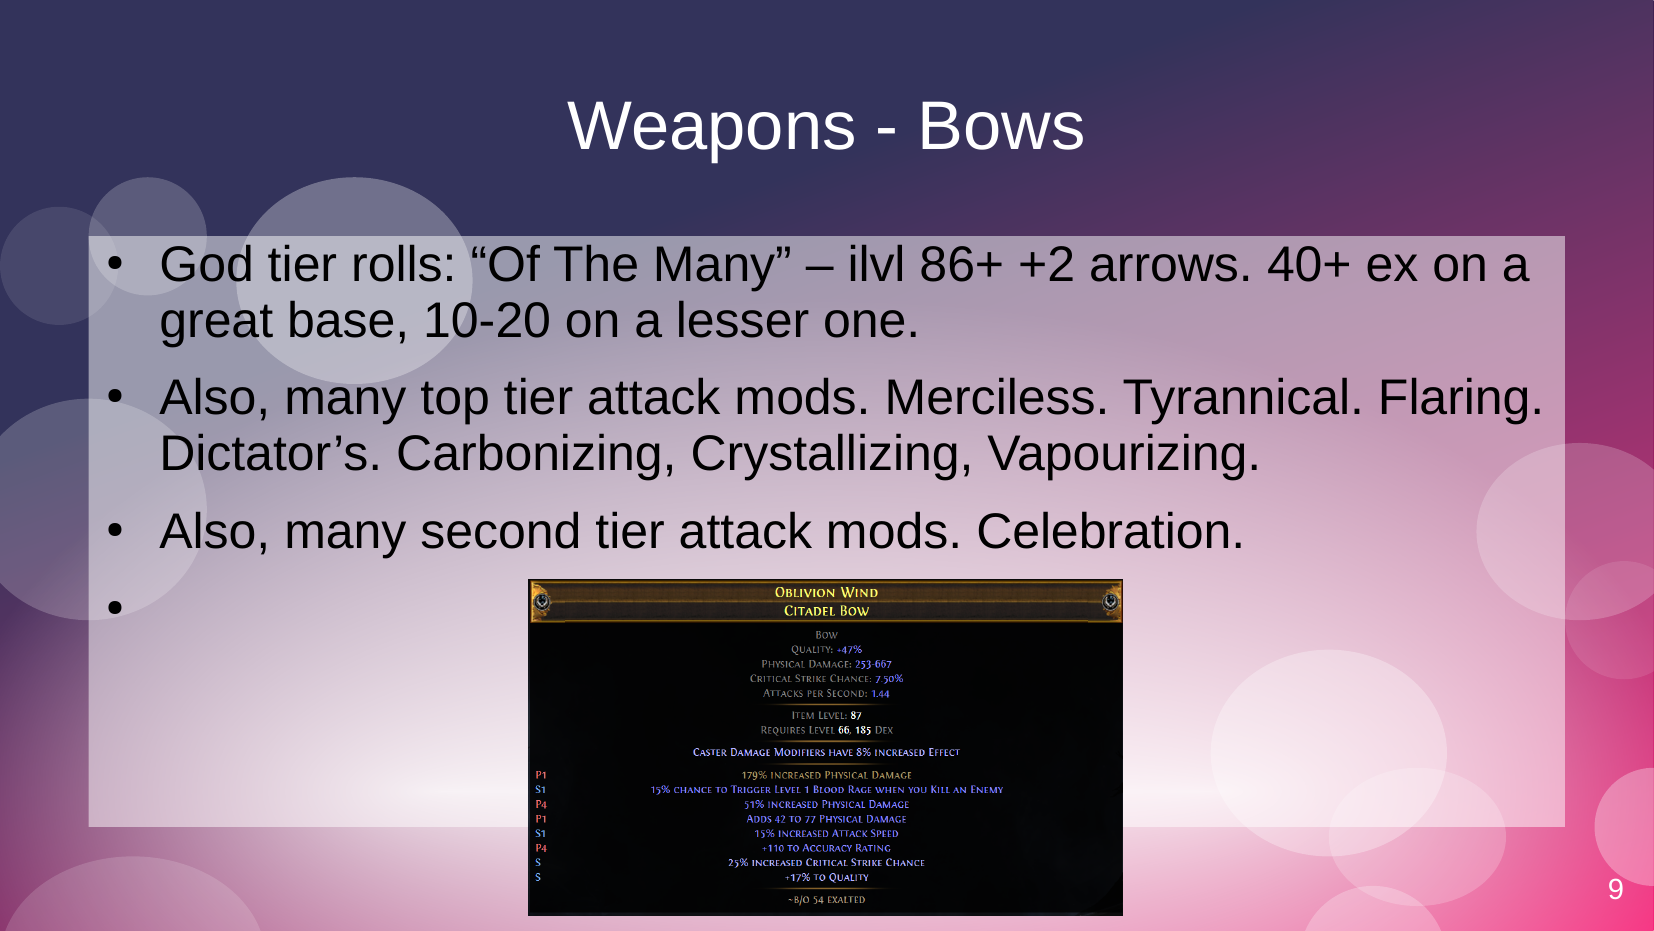

# Weapons - Bows
God tier rolls: “Of The Many” – ilvl 86+ +2 arrows. 40+ ex on a great base, 10-20 on a lesser one.
Also, many top tier attack mods. Merciless. Tyrannical. Flaring. Dictator’s. Carbonizing, Crystallizing, Vapourizing.
Also, many second tier attack mods. Celebration.